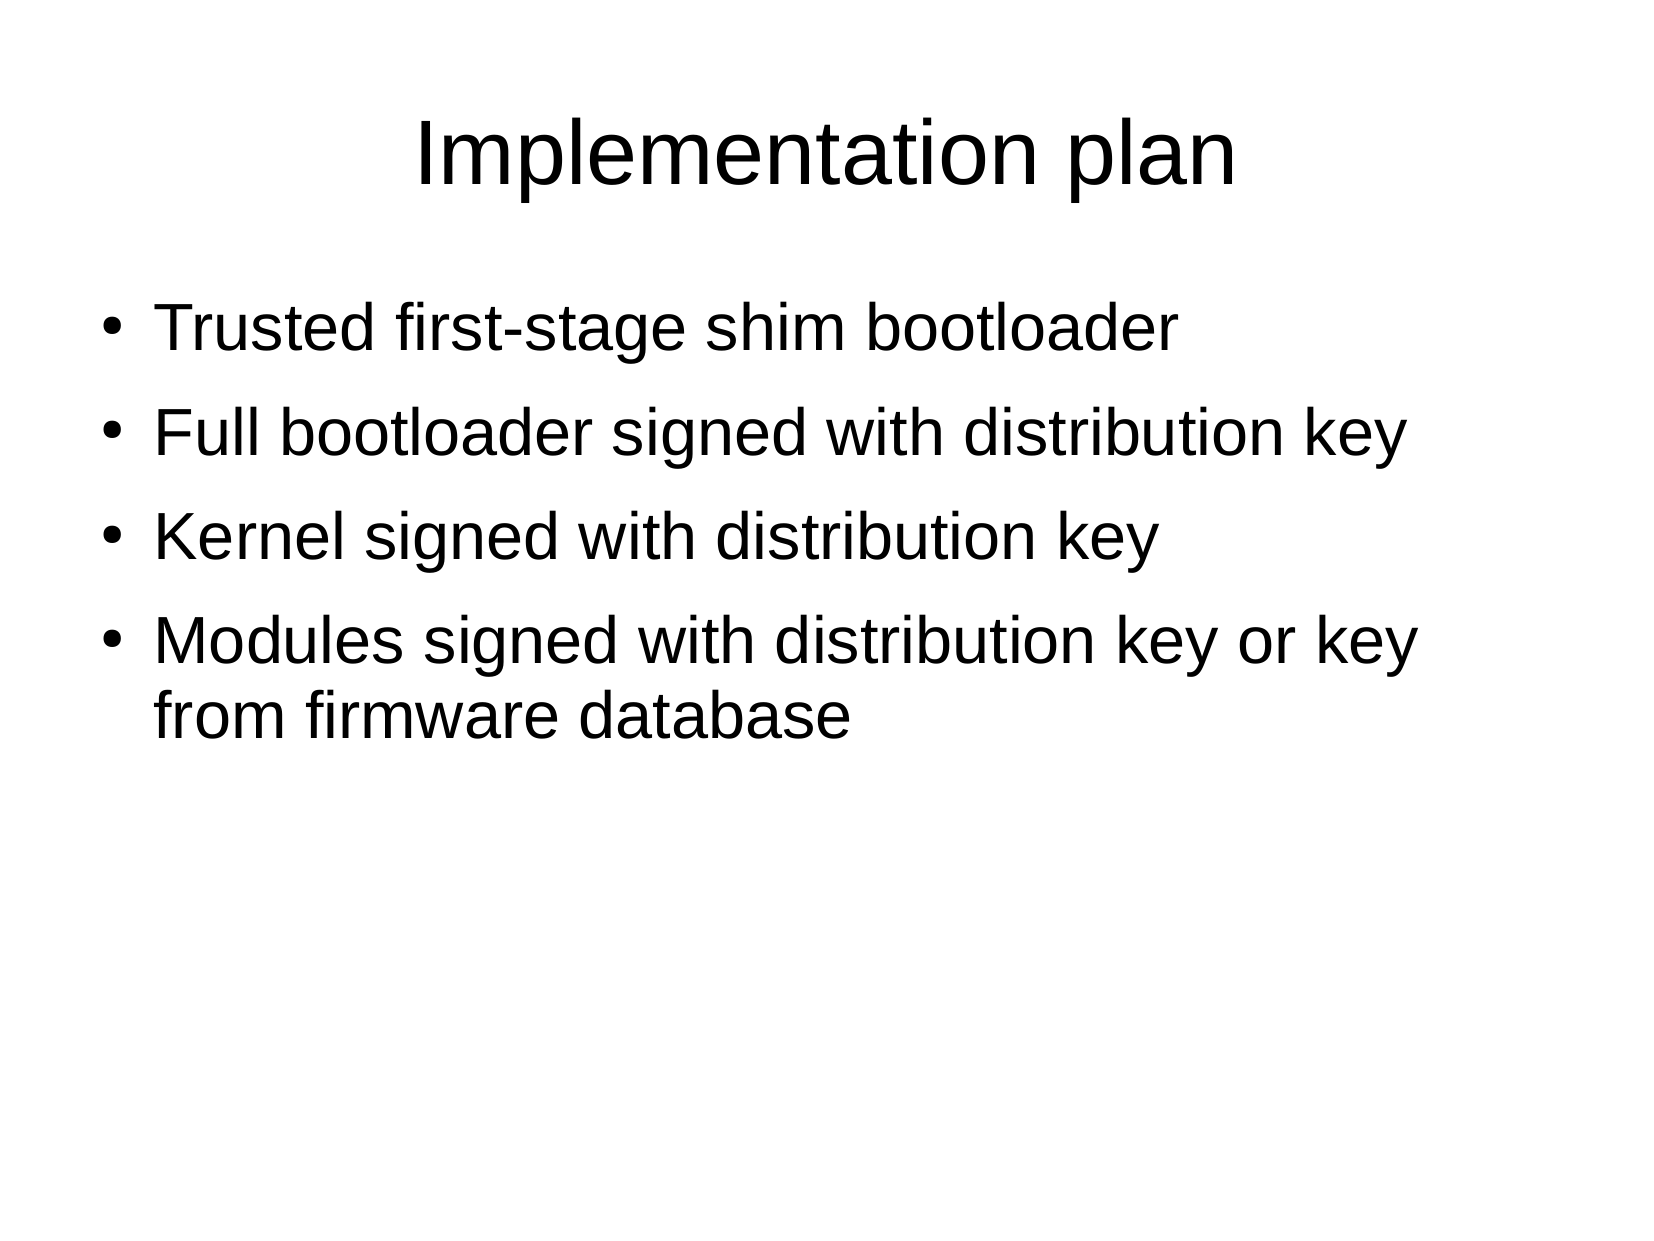

# Implementation plan
Trusted first-stage shim bootloader
Full bootloader signed with distribution key
Kernel signed with distribution key
Modules signed with distribution key or key from firmware database